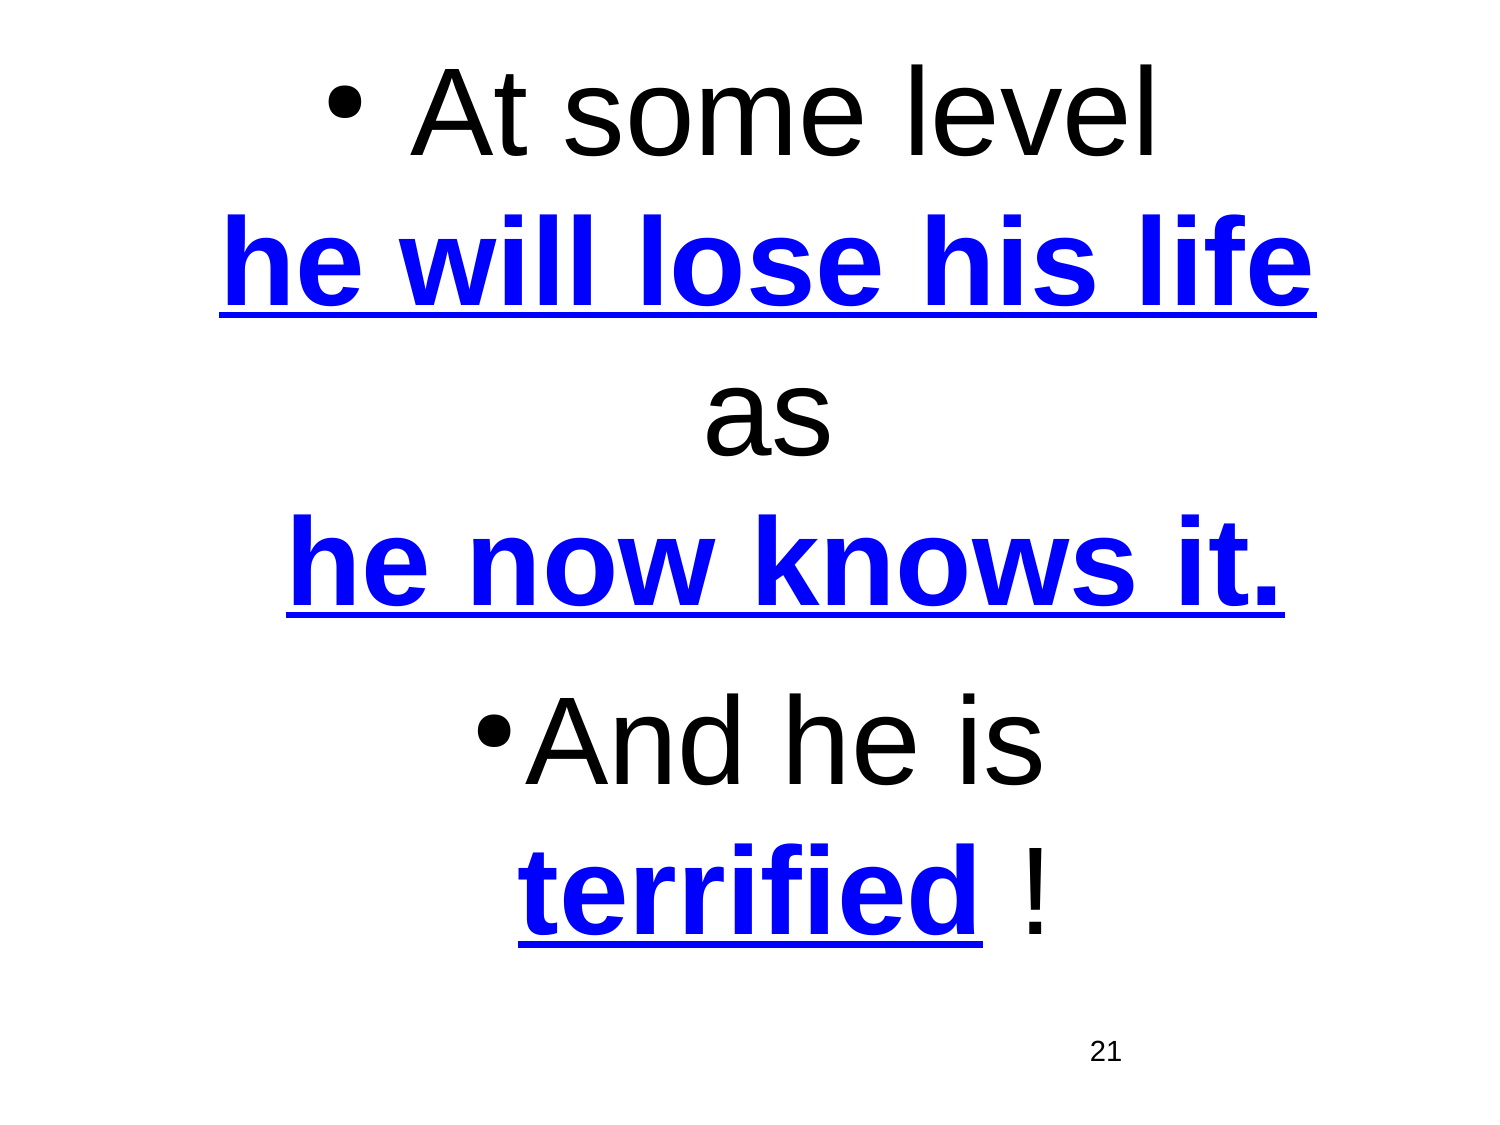

# At some level he will lose his life as he now knows it.
And he is
terrified !
21